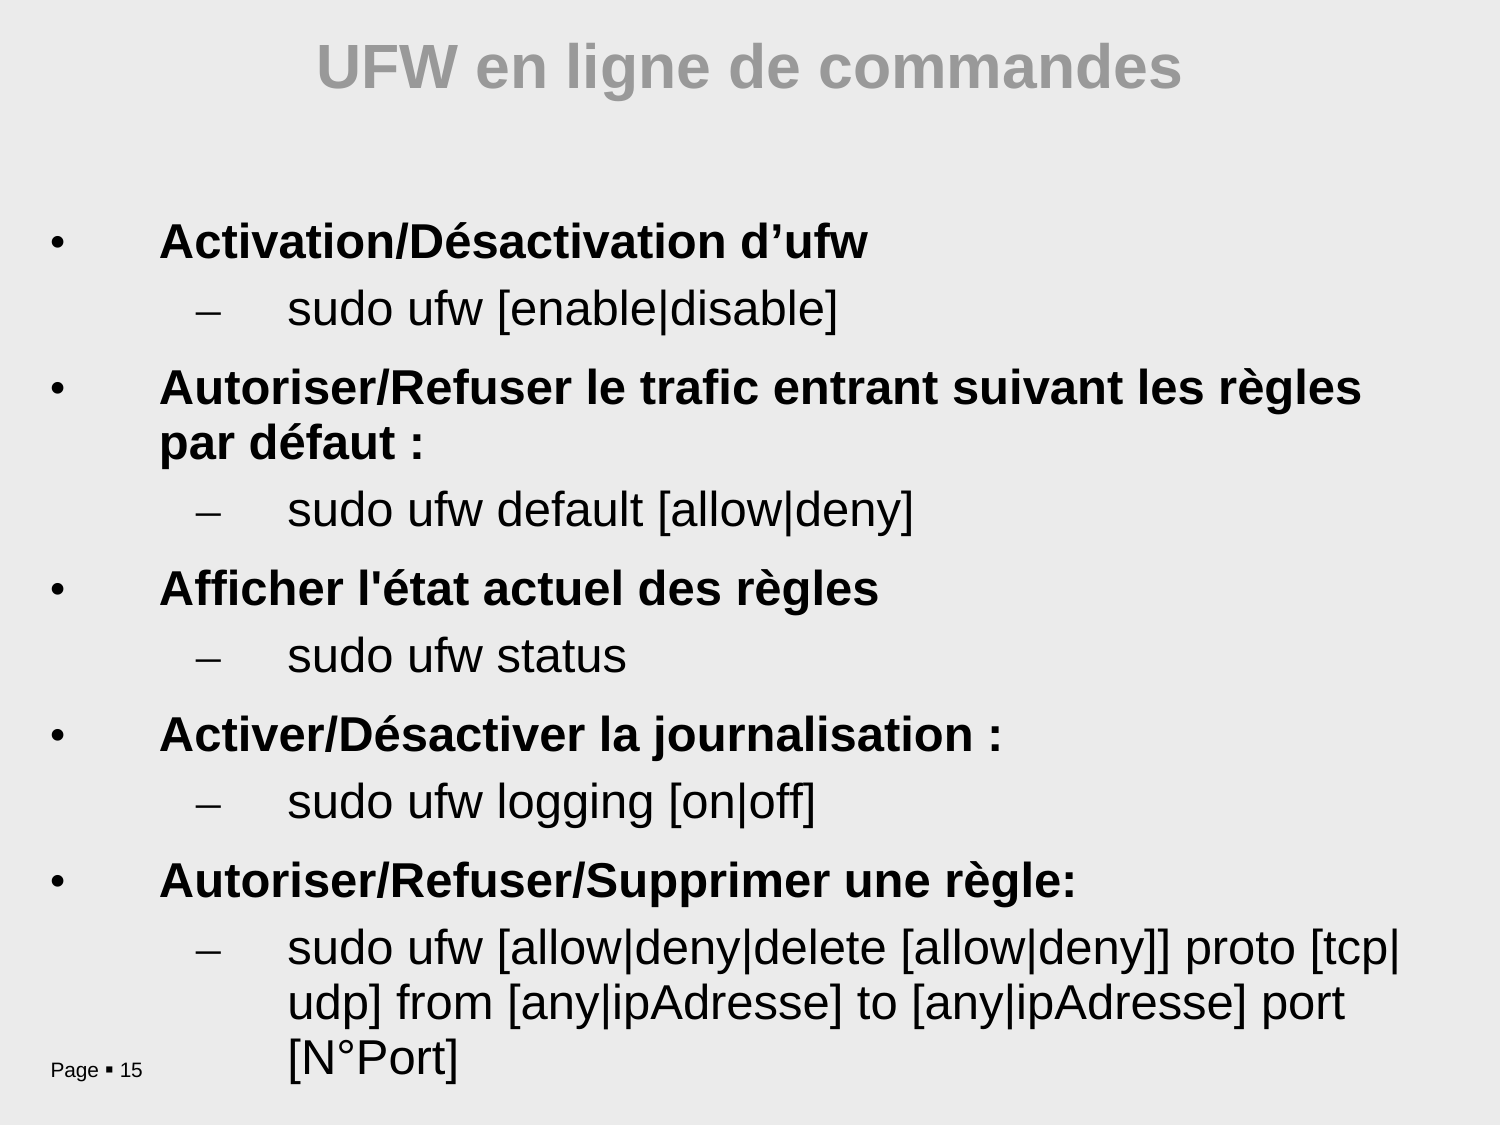

# UFW en ligne de commandes
Activation/Désactivation d’ufw
sudo ufw [enable|disable]
Autoriser/Refuser le trafic entrant suivant les règles par défaut :
sudo ufw default [allow|deny]
Afficher l'état actuel des règles
sudo ufw status
Activer/Désactiver la journalisation :
sudo ufw logging [on|off]
Autoriser/Refuser/Supprimer une règle:
sudo ufw [allow|deny|delete [allow|deny]] proto [tcp|udp] from [any|ipAdresse] to [any|ipAdresse] port [N°Port]